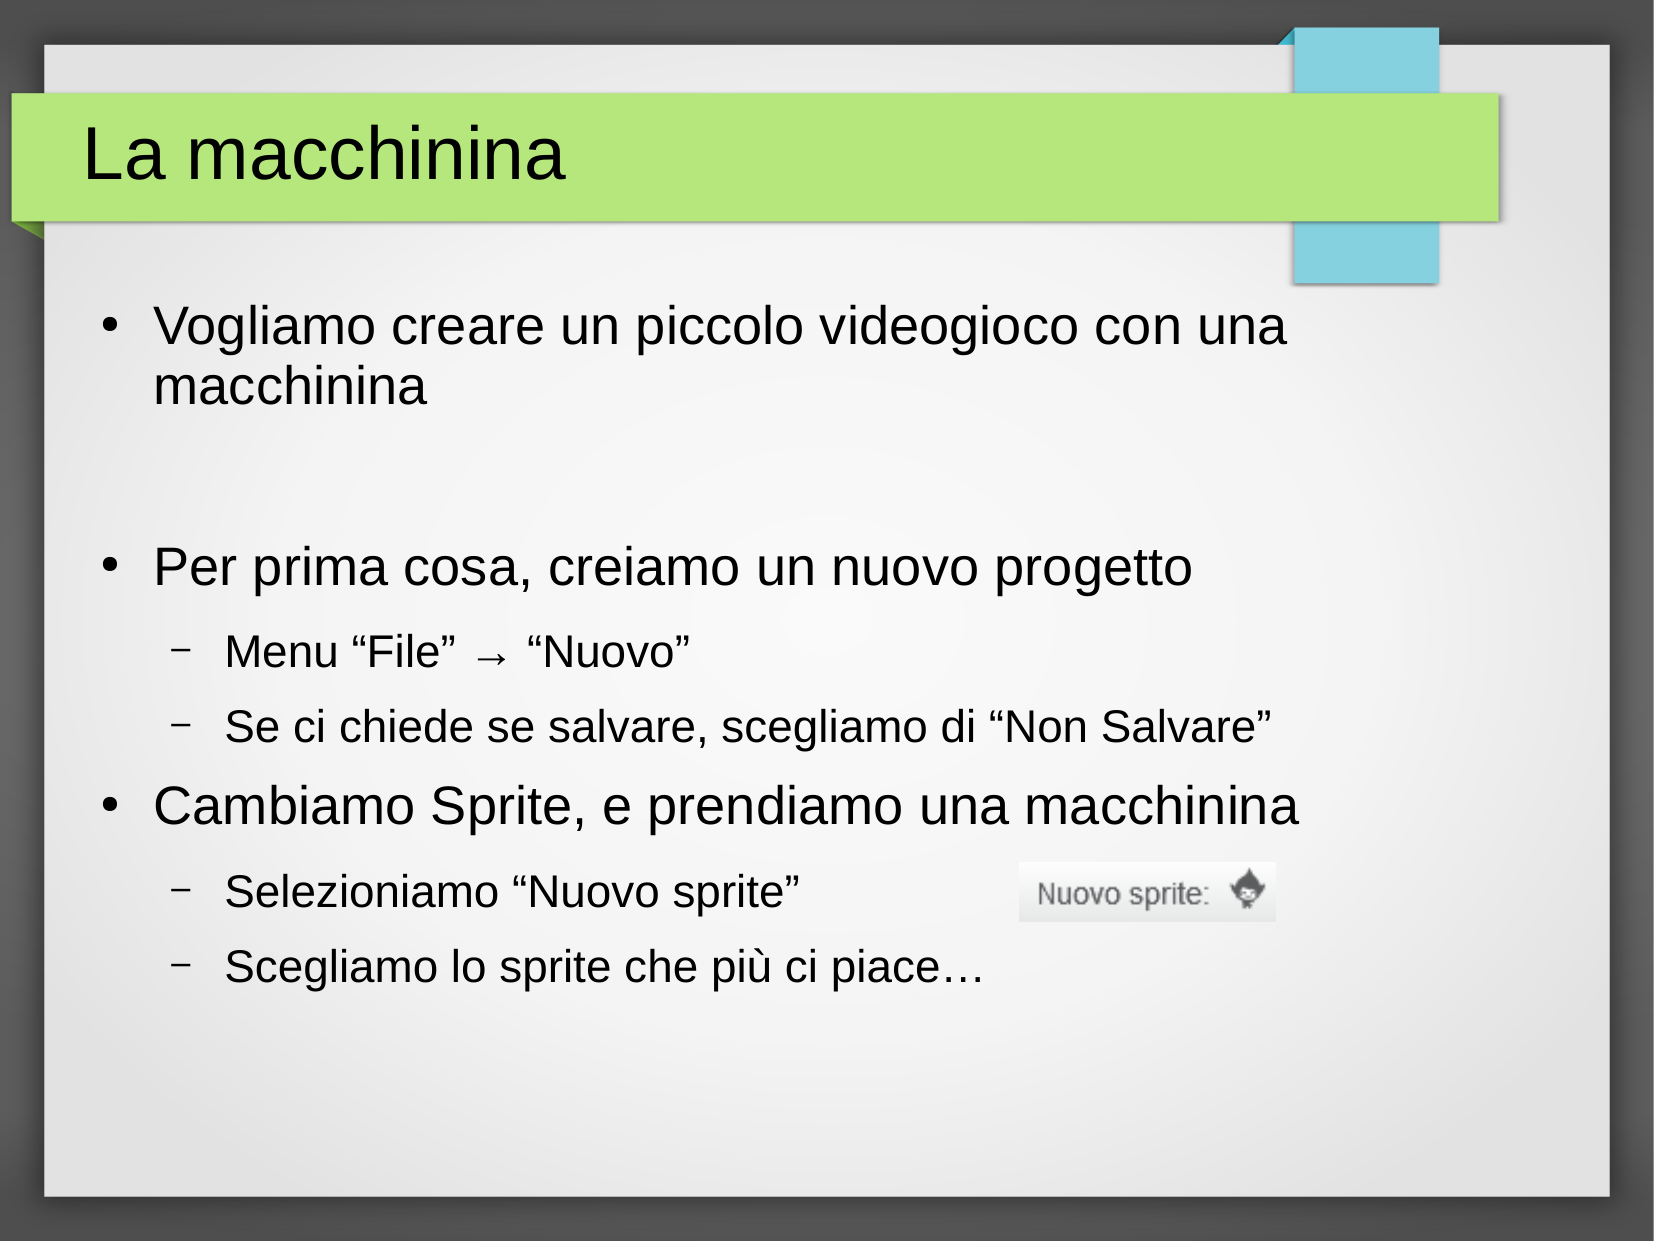

# La macchinina
Vogliamo creare un piccolo videogioco con una macchinina
Per prima cosa, creiamo un nuovo progetto
Menu “File” → “Nuovo”
Se ci chiede se salvare, scegliamo di “Non Salvare”
Cambiamo Sprite, e prendiamo una macchinina
Selezioniamo “Nuovo sprite”
Scegliamo lo sprite che più ci piace…